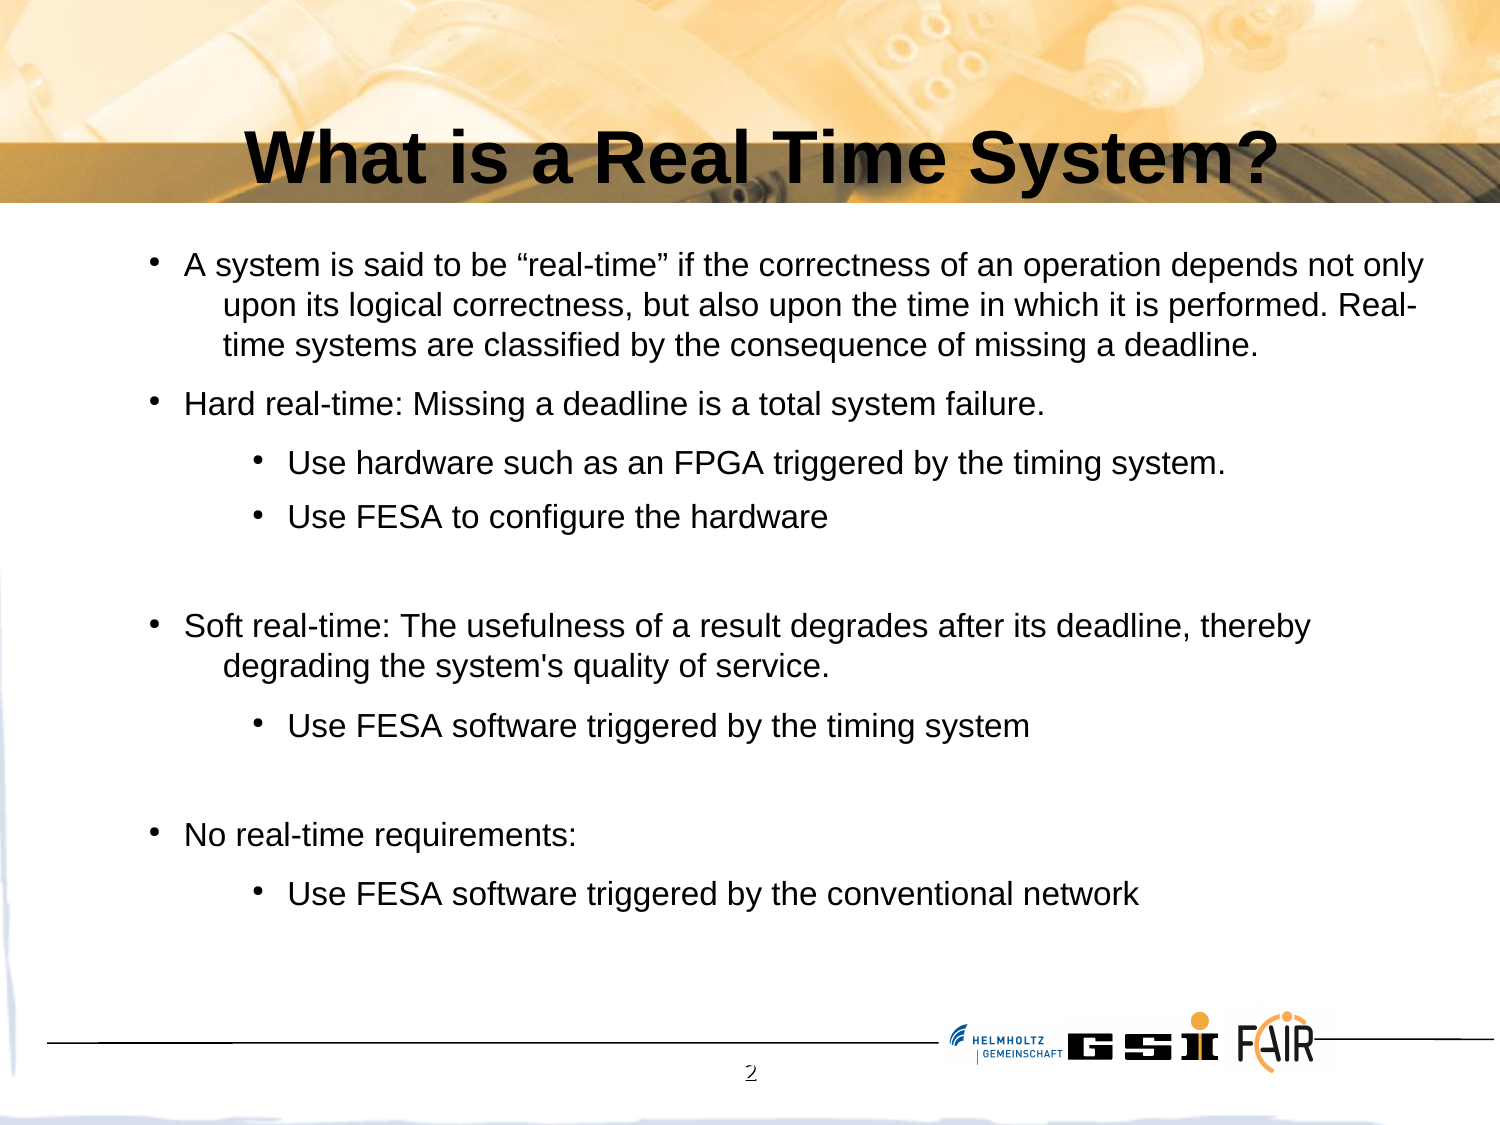

What is a Real Time System?
# A system is said to be “real-time” if the correctness of an operation depends not only upon its logical correctness, but also upon the time in which it is performed. Real-time systems are classified by the consequence of missing a deadline.
Hard real-time: Missing a deadline is a total system failure.
Use hardware such as an FPGA triggered by the timing system.
Use FESA to configure the hardware
Soft real-time: The usefulness of a result degrades after its deadline, thereby degrading the system's quality of service.
Use FESA software triggered by the timing system
No real-time requirements:
Use FESA software triggered by the conventional network